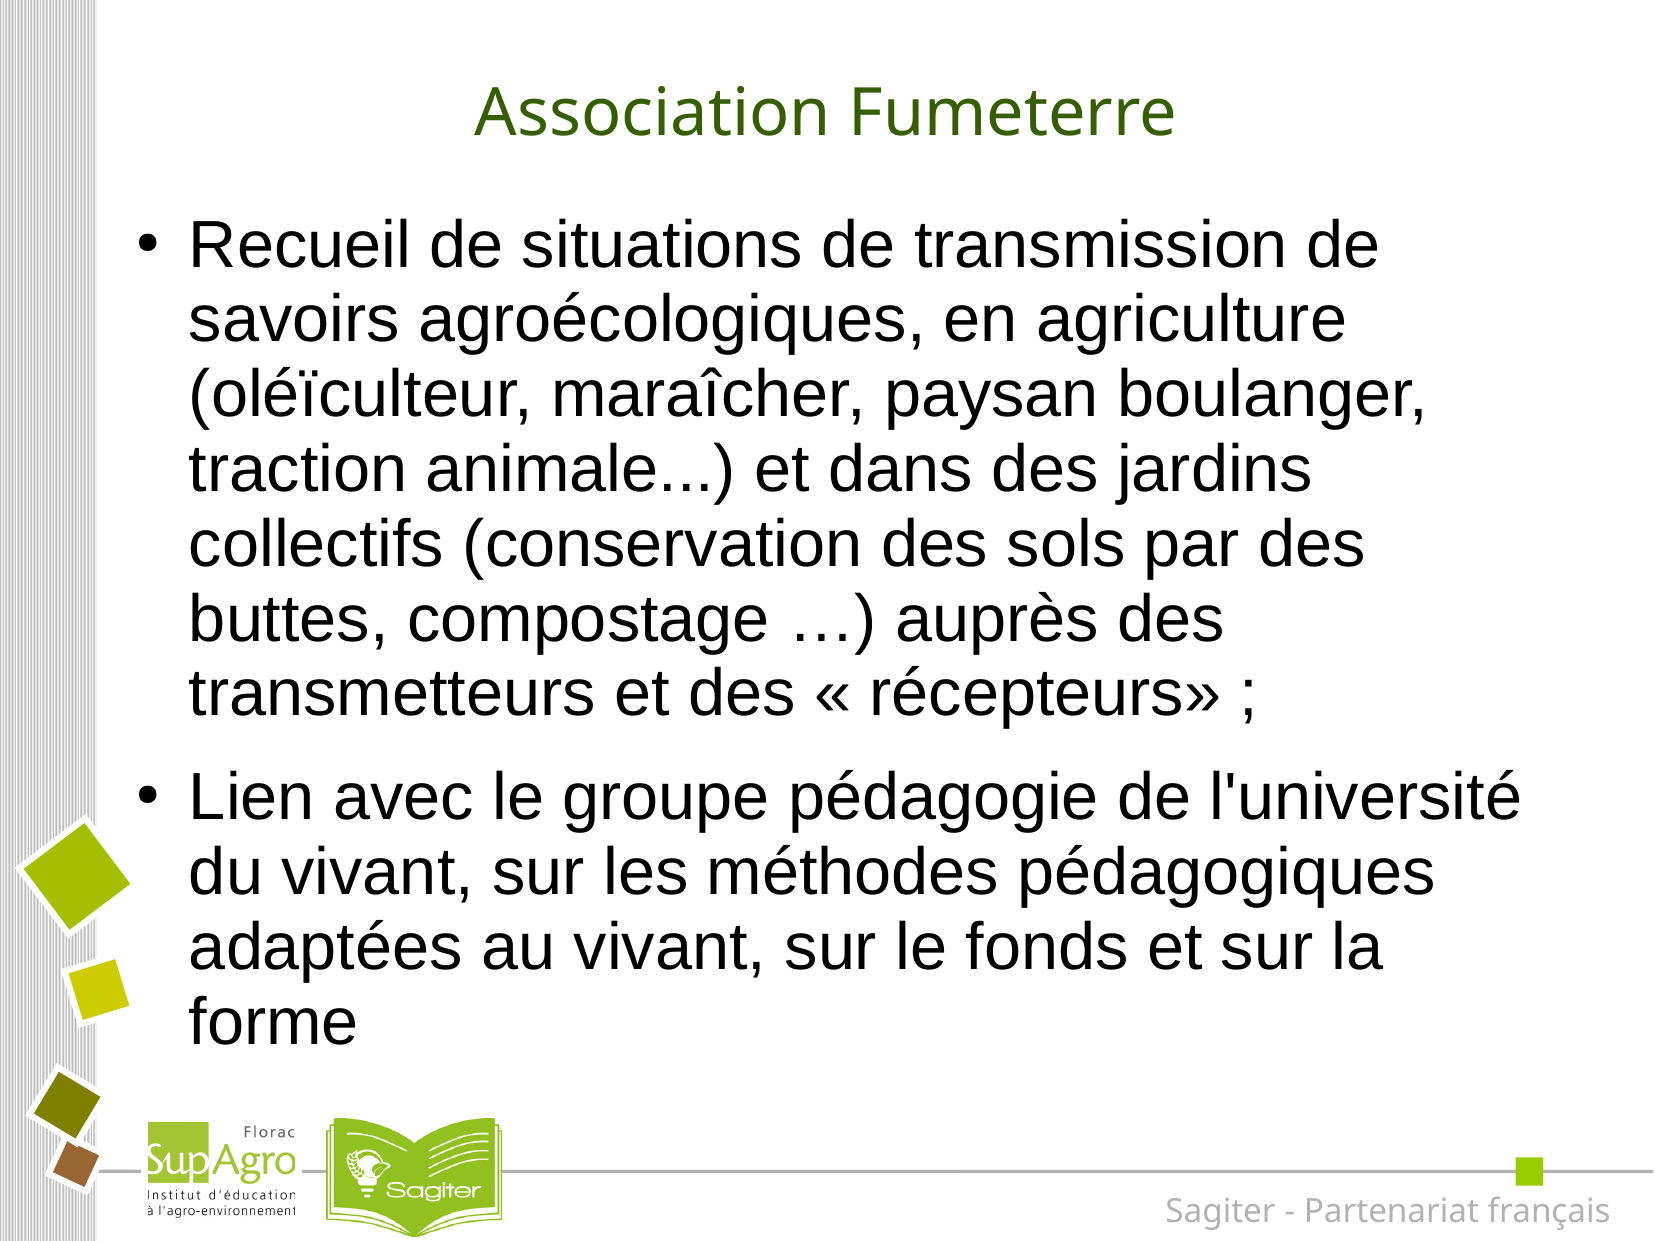

# Association Fumeterre
Recueil de situations de transmission de savoirs agroécologiques, en agriculture (oléïculteur, maraîcher, paysan boulanger, traction animale...) et dans des jardins collectifs (conservation des sols par des buttes, compostage …) auprès des transmetteurs et des « récepteurs» ;
Lien avec le groupe pédagogie de l'université du vivant, sur les méthodes pédagogiques adaptées au vivant, sur le fonds et sur la forme
Sagiter - Partenariat français
Recueil de situations de transmission de savoirs agroécologiques, en agriculture (oléïculteur, maraîcher ...) et dans des jardins collectifs (conservation des sols par des buttes …) auprès des transmetteurs et des « récepteurs» ;
Lien avec le groupe pédagogie de l'université du vivant, sur les méthodes pédagogiques adaptées au vivant ;
Participation à des réseaux et rencontres d'ONG travaillant sur la transmission de l'agroécologie ;
Participation aux réunions du partenariat français à Florac et au Merle, et au groupe restreint à St Michel L'Observatoire.